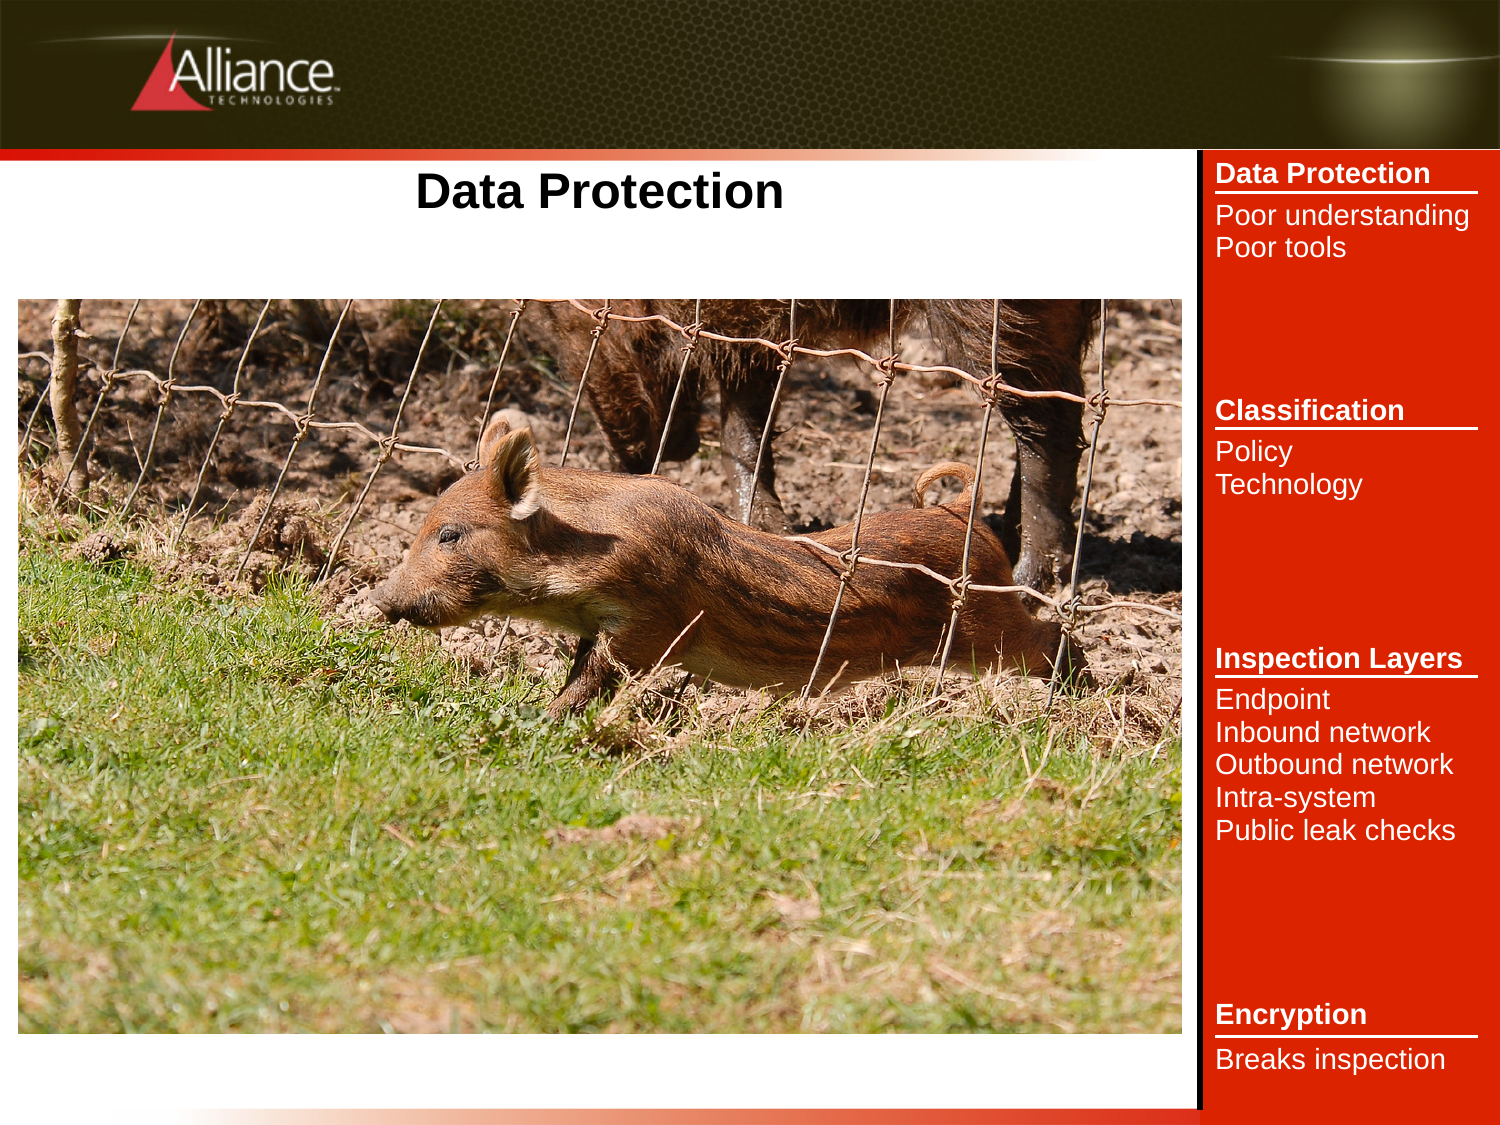

Data Protection
Data Protection
Poor understanding
Poor tools
Classification
Policy
Technology
Inspection Layers
Endpoint
Inbound network
Outbound network
Intra-system
Public leak checks
Encryption
Breaks inspection